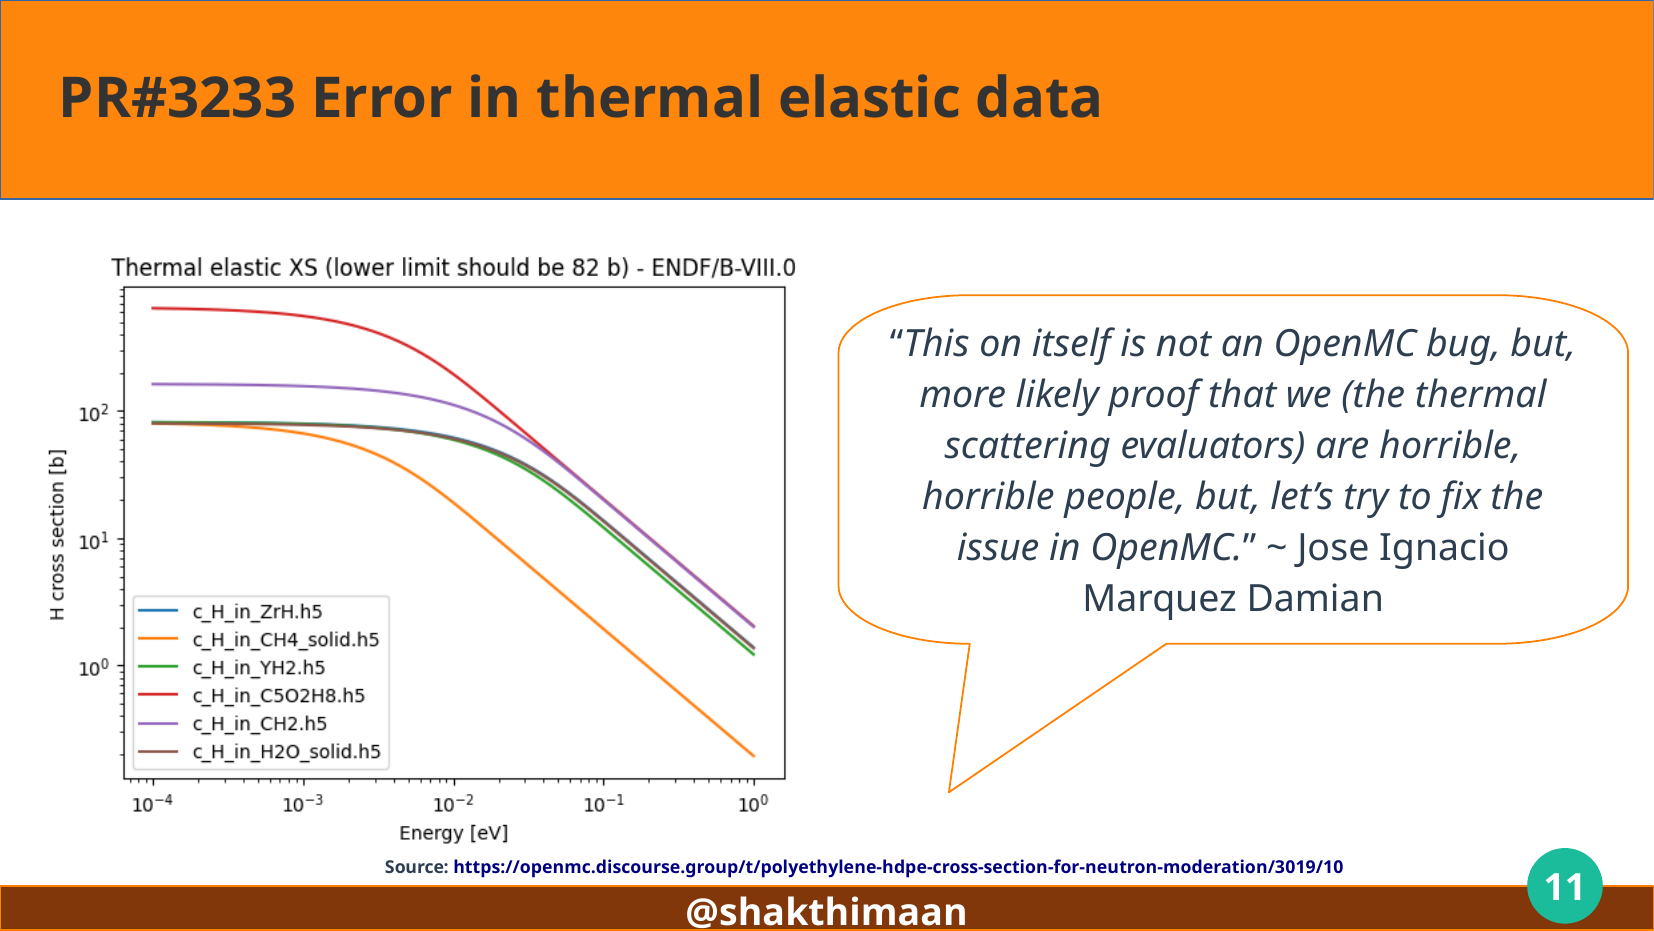

# PR#3233 Error in thermal elastic data
“This on itself is not an OpenMC bug, but, more likely proof that we (the thermal scattering evaluators) are horrible, horrible people, but, let’s try to fix the issue in OpenMC.” ~ Jose Ignacio Marquez Damian
11
Source: https://openmc.discourse.group/t/polyethylene-hdpe-cross-section-for-neutron-moderation/3019/10
@shakthimaan